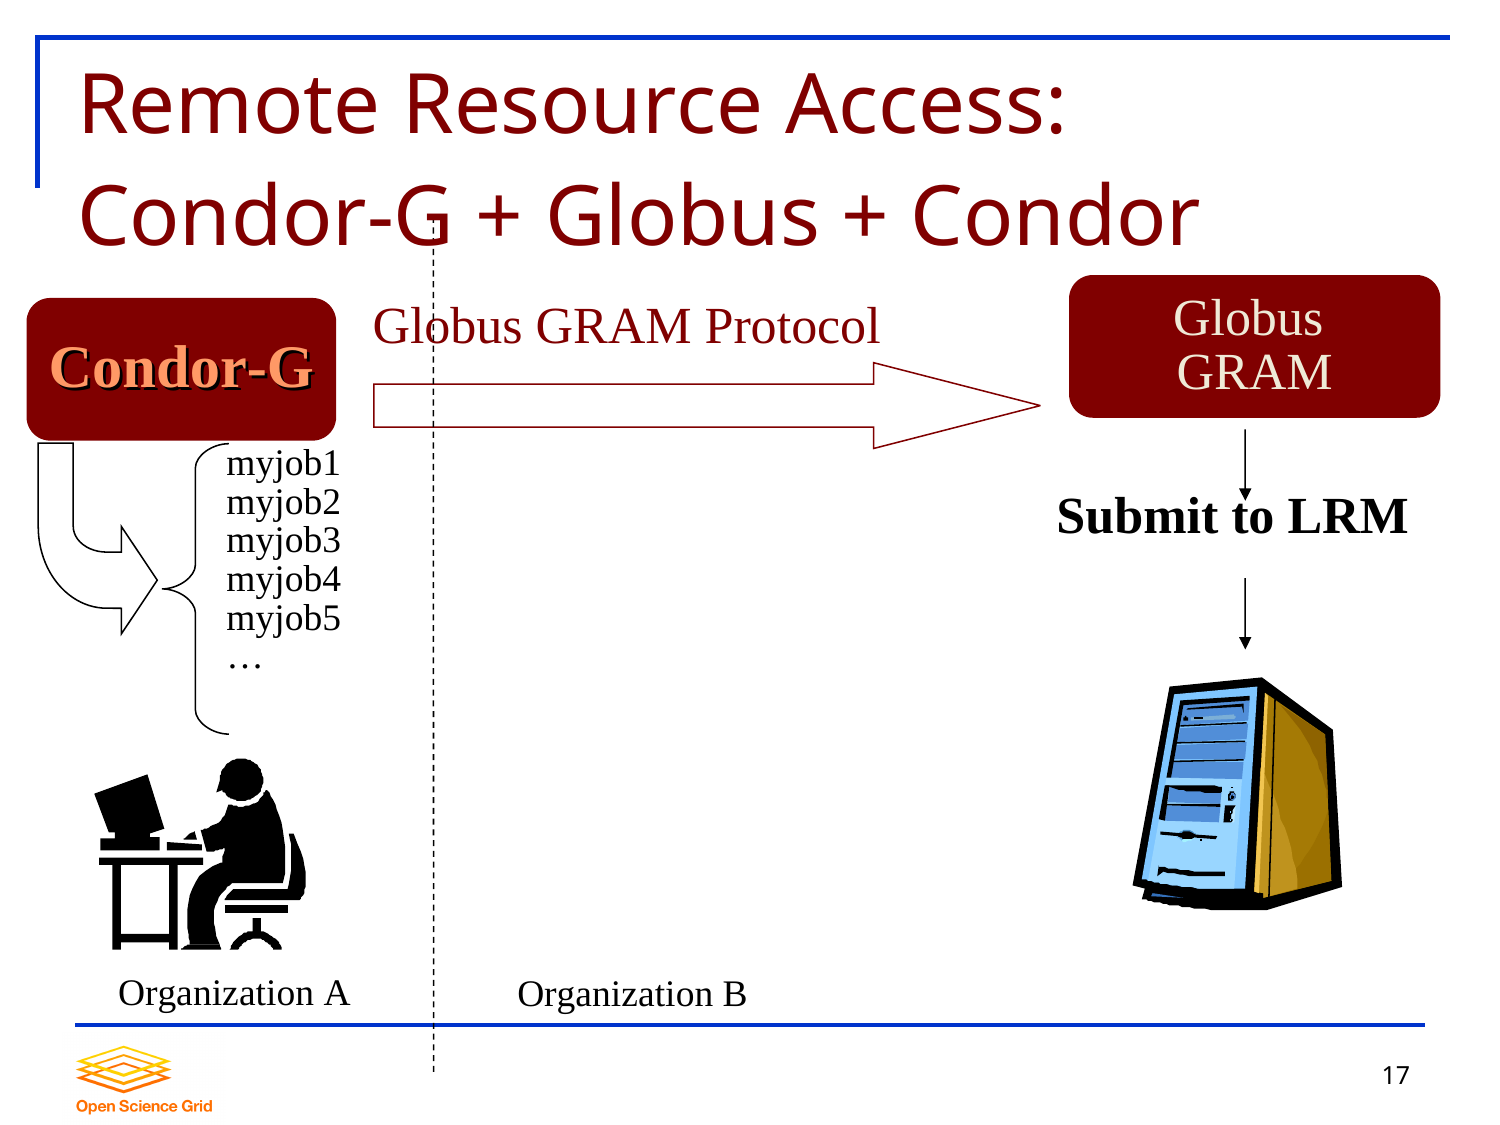

# Remote Resource Access: Condor-G + Globus + Condor
Globus
GRAM
Globus GRAM Protocol
Condor-G
myjob1
myjob2
myjob3
myjob4
myjob5
…
Submit to LRM
Organization A
Organization B
17